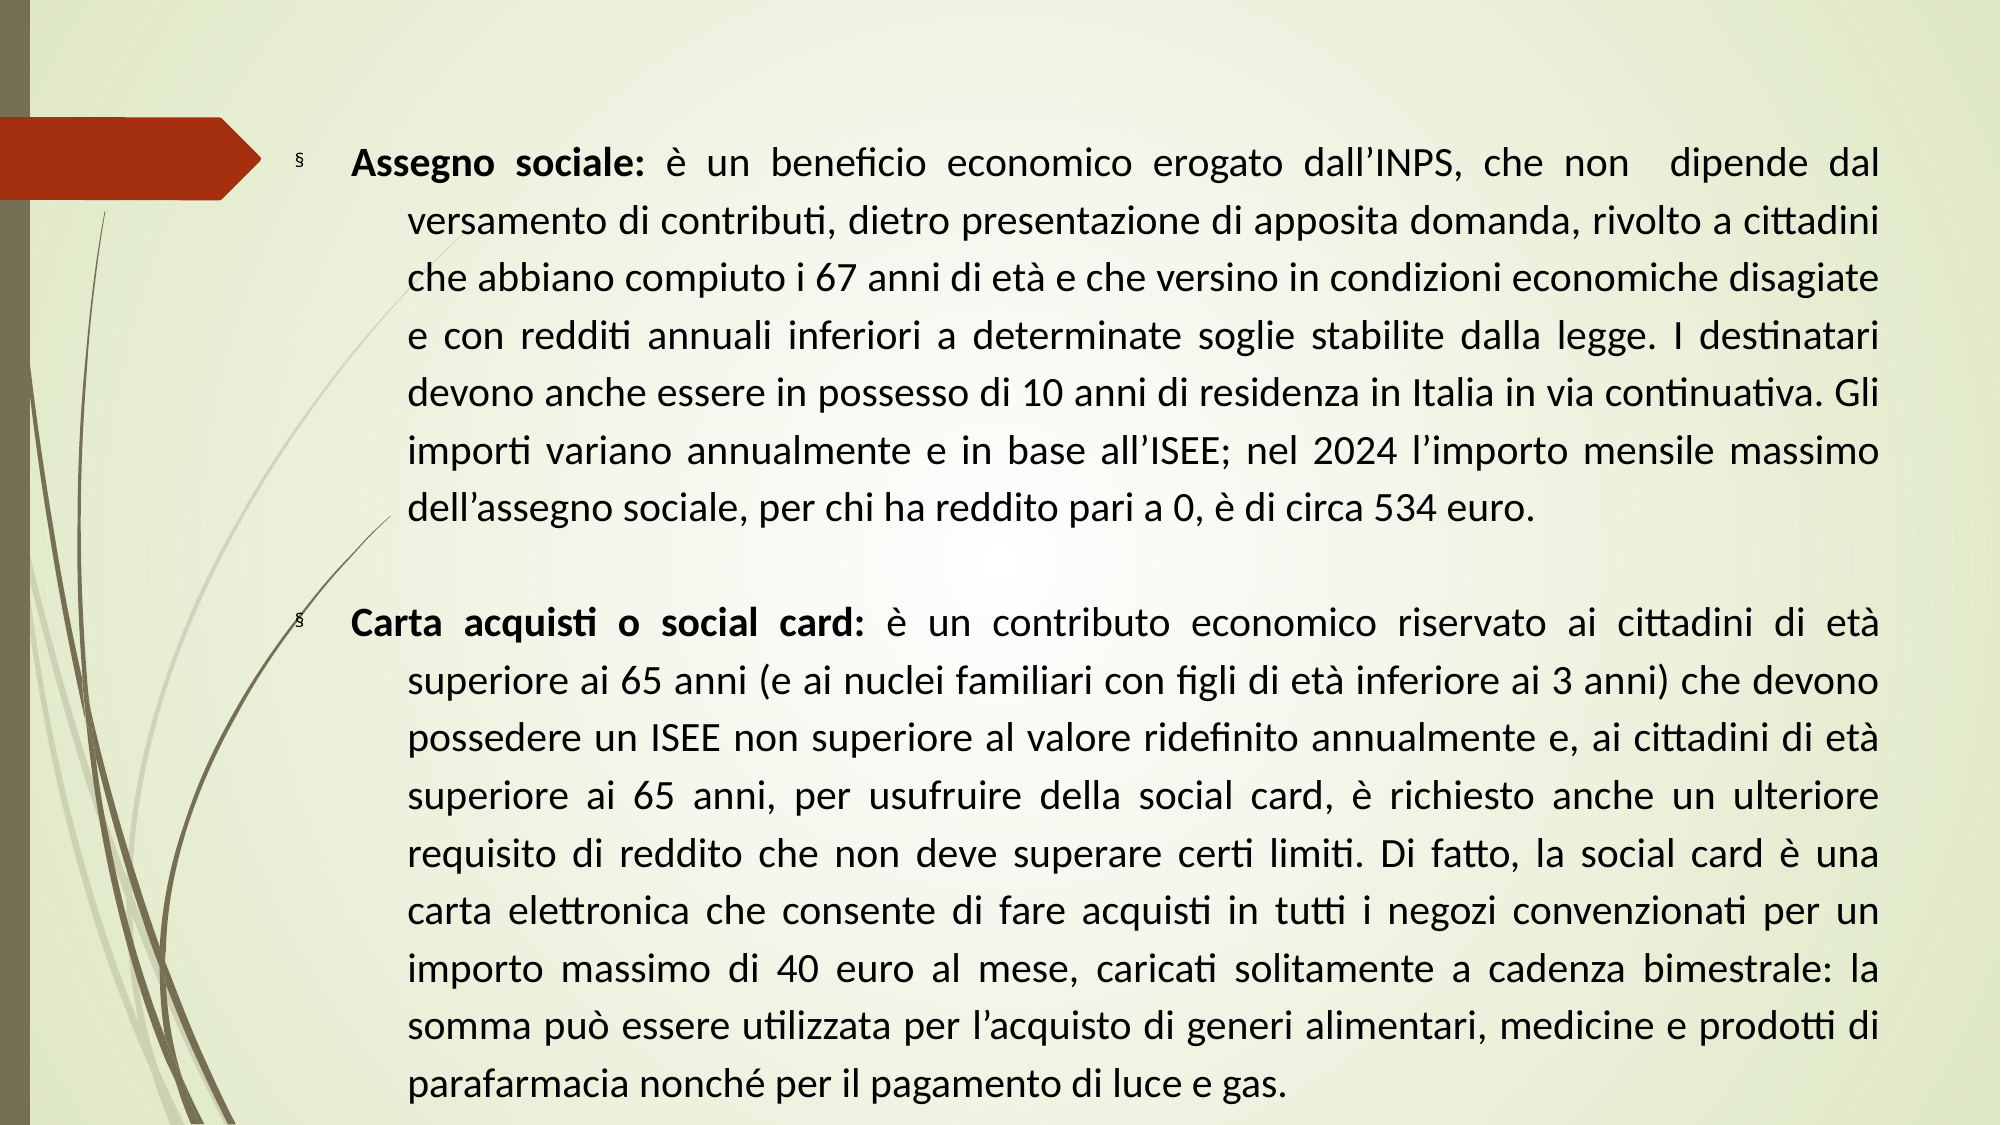

Assegno sociale: è un beneficio economico erogato dall’INPS, che non dipende dal versamento di contributi, dietro presentazione di apposita domanda, rivolto a cittadini che abbiano compiuto i 67 anni di età e che versino in condizioni economiche disagiate e con redditi annuali inferiori a determinate soglie stabilite dalla legge. I destinatari devono anche essere in possesso di 10 anni di residenza in Italia in via continuativa. Gli importi variano annualmente e in base all’ISEE; nel 2024 l’importo mensile massimo dell’assegno sociale, per chi ha reddito pari a 0, è di circa 534 euro.
Carta acquisti o social card: è un contributo economico riservato ai cittadini di età superiore ai 65 anni (e ai nuclei familiari con figli di età inferiore ai 3 anni) che devono possedere un ISEE non superiore al valore ridefinito annualmente e, ai cittadini di età superiore ai 65 anni, per usufruire della social card, è richiesto anche un ulteriore requisito di reddito che non deve superare certi limiti. Di fatto, la social card è una carta elettronica che consente di fare acquisti in tutti i negozi convenzionati per un importo massimo di 40 euro al mese, caricati solitamente a cadenza bimestrale: la somma può essere utilizzata per l’acquisto di generi alimentari, medicine e prodotti di parafarmacia nonché per il pagamento di luce e gas.